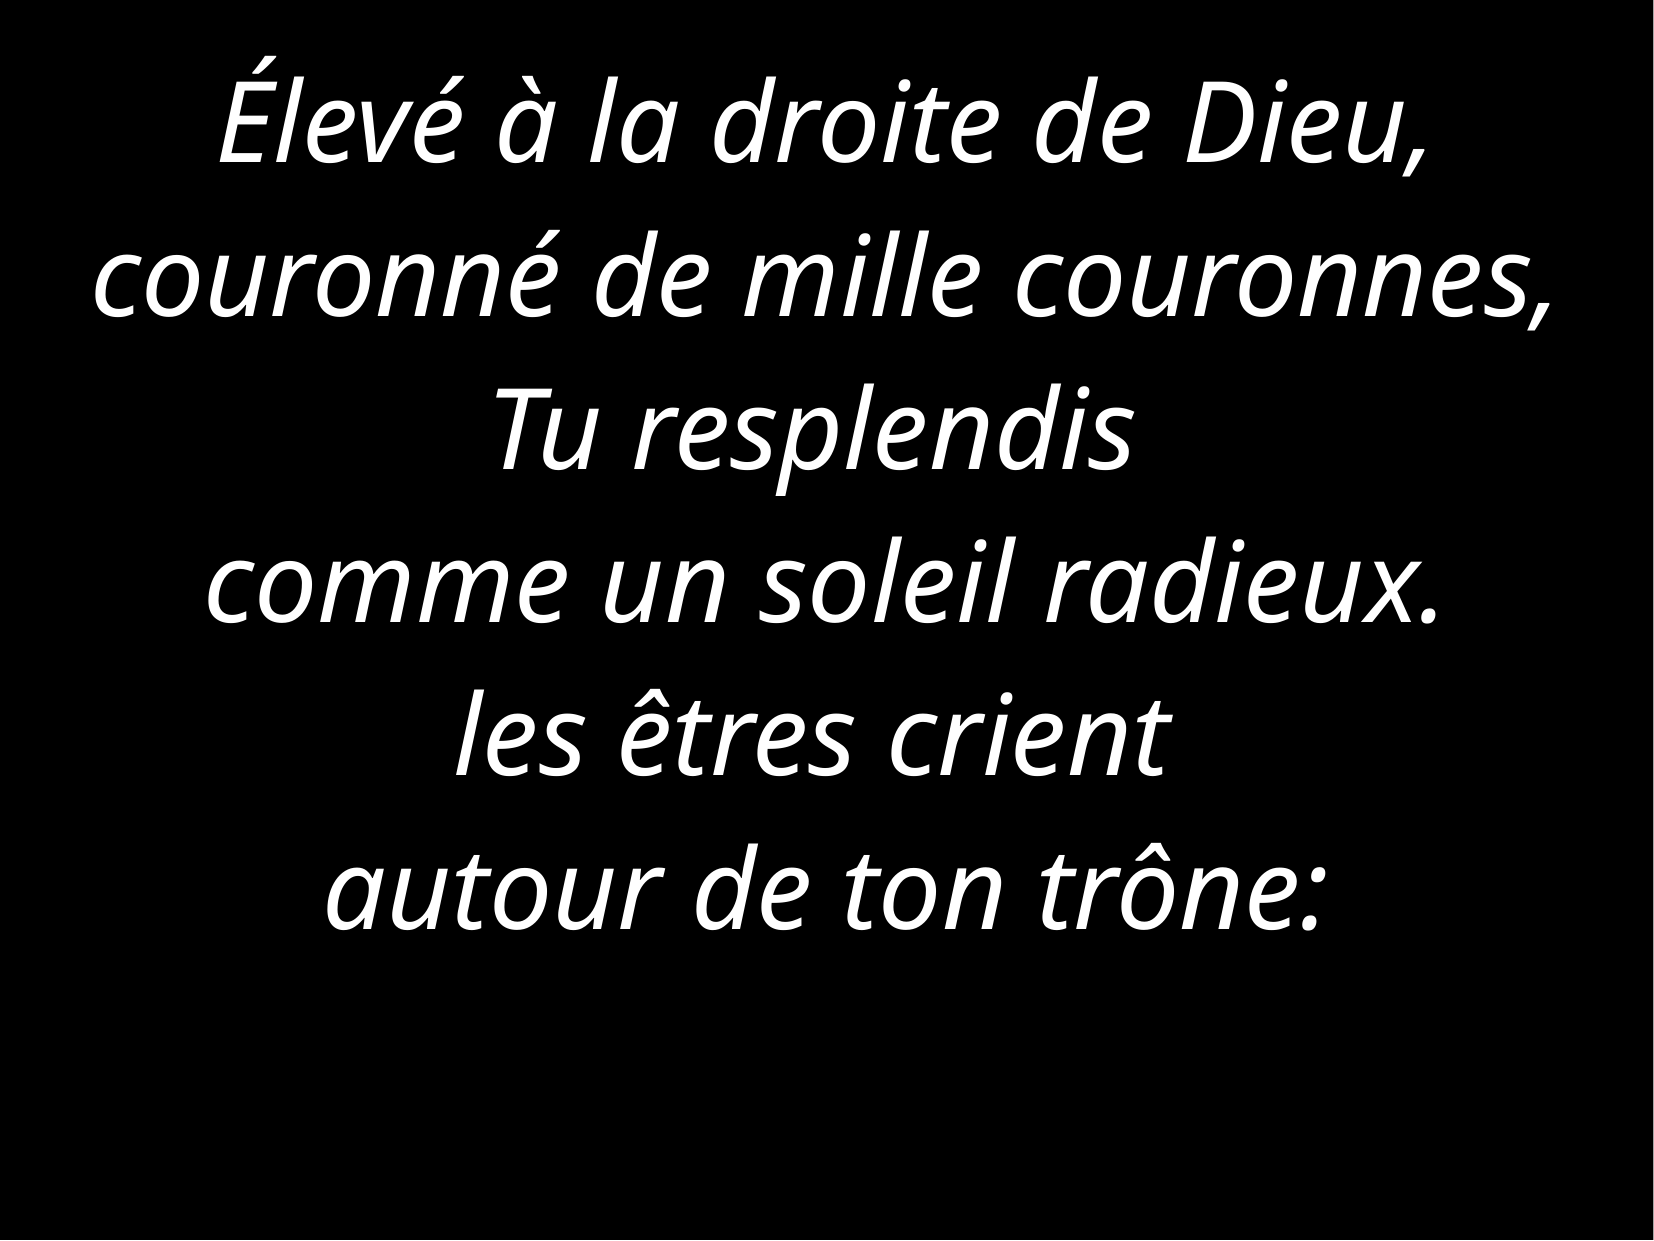

# Élevé à la droite de Dieu,
couronné de mille couronnes,
Tu resplendis
comme un soleil radieux.
les êtres crient
autour de ton trône: